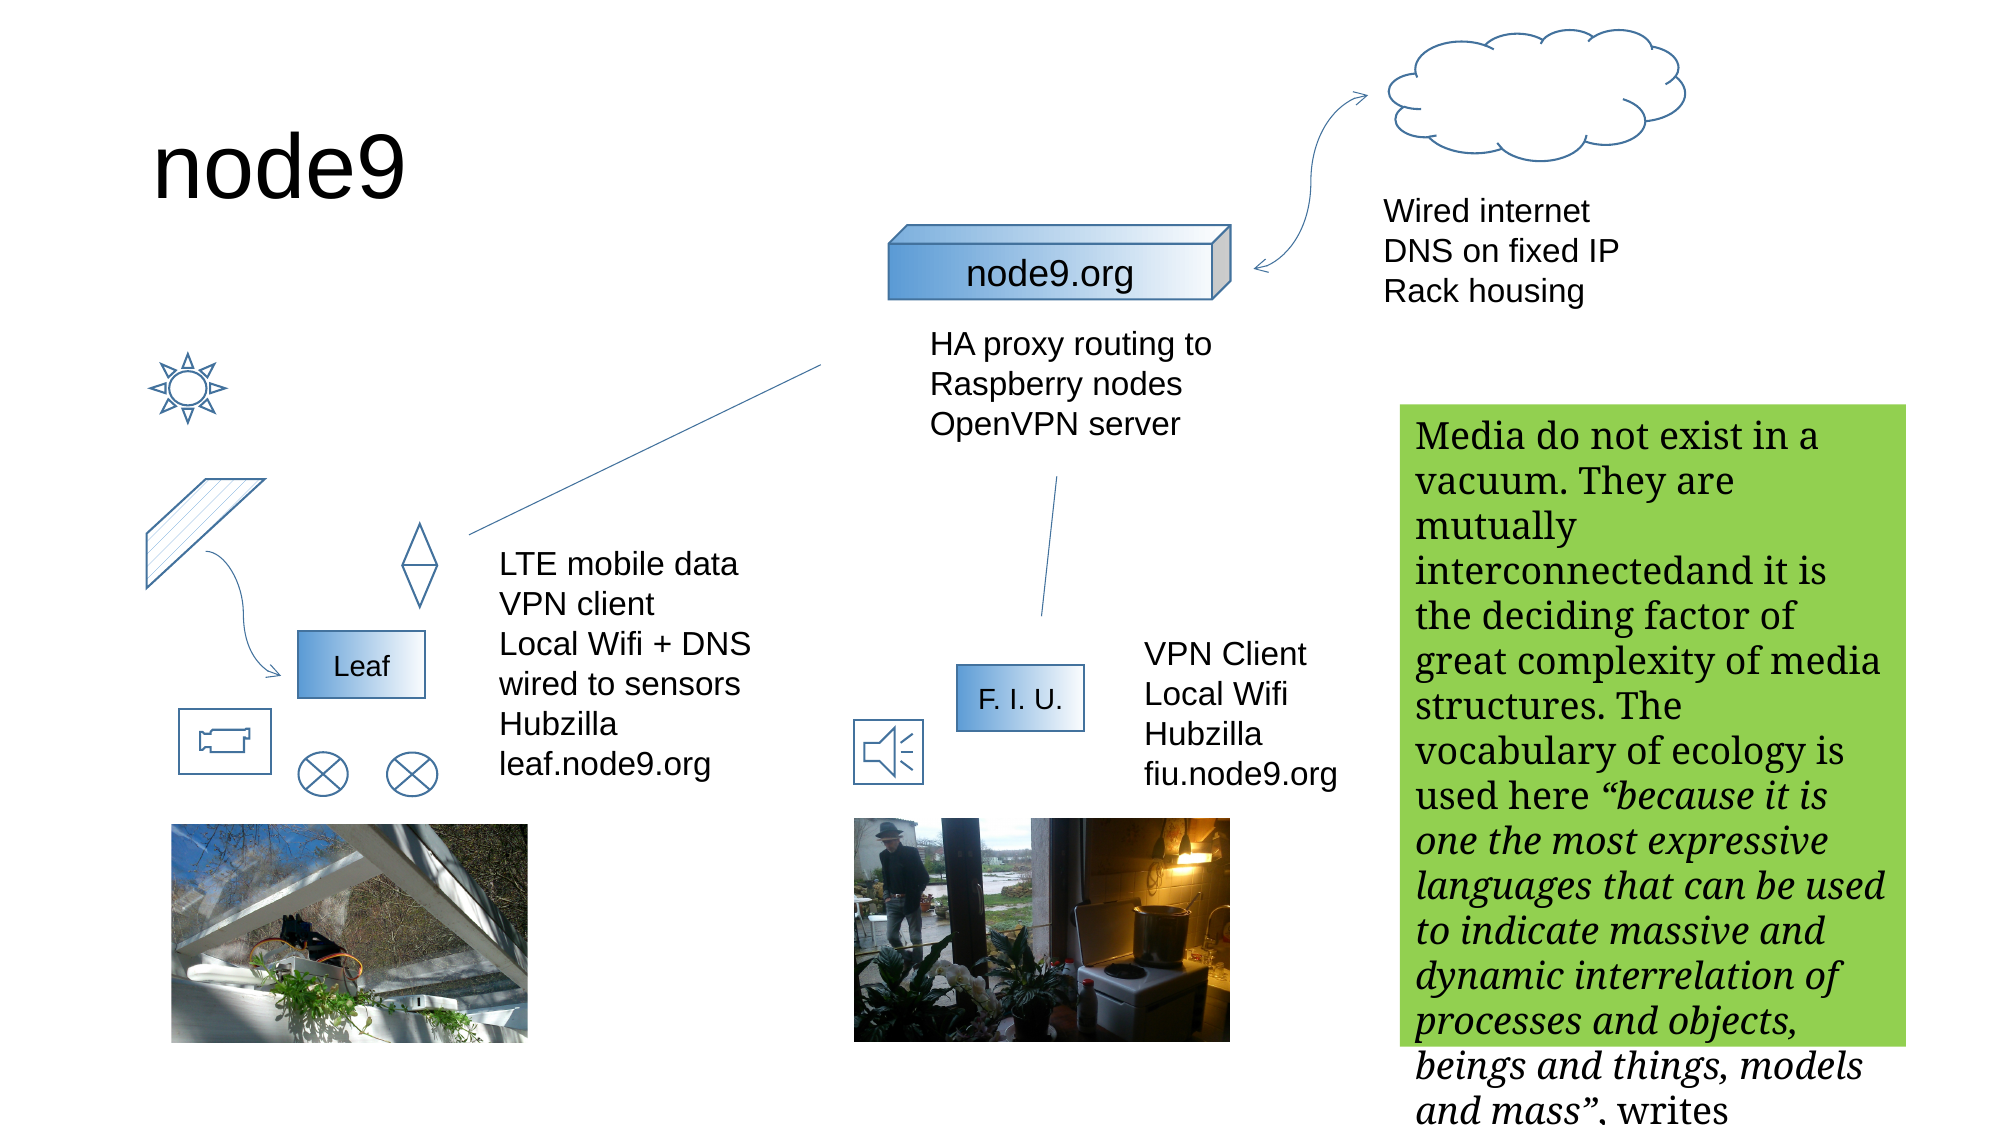

# node9
Wired internet
DNS on fixed IP
Rack housing
node9.org
HA proxy routing to Raspberry nodes
OpenVPN server
Media do not exist in a vacuum. They are mutually interconnectedand it is the deciding factor of great complexity of media structures. The vocabulary of ecology is used here “because it is one the most expressive languages that can be used to indicate massive and dynamic interrelation of processes and objects, beings and things, models and mass”, writes Matthew Fuller in Media Ecologies.
LTE mobile data
VPN client
Local Wifi + DNS
wired to sensors
Hubzilla leaf.node9.org
VPN Client
Local Wifi
Hubzilla
fiu.node9.org
Leaf
F. I. U.